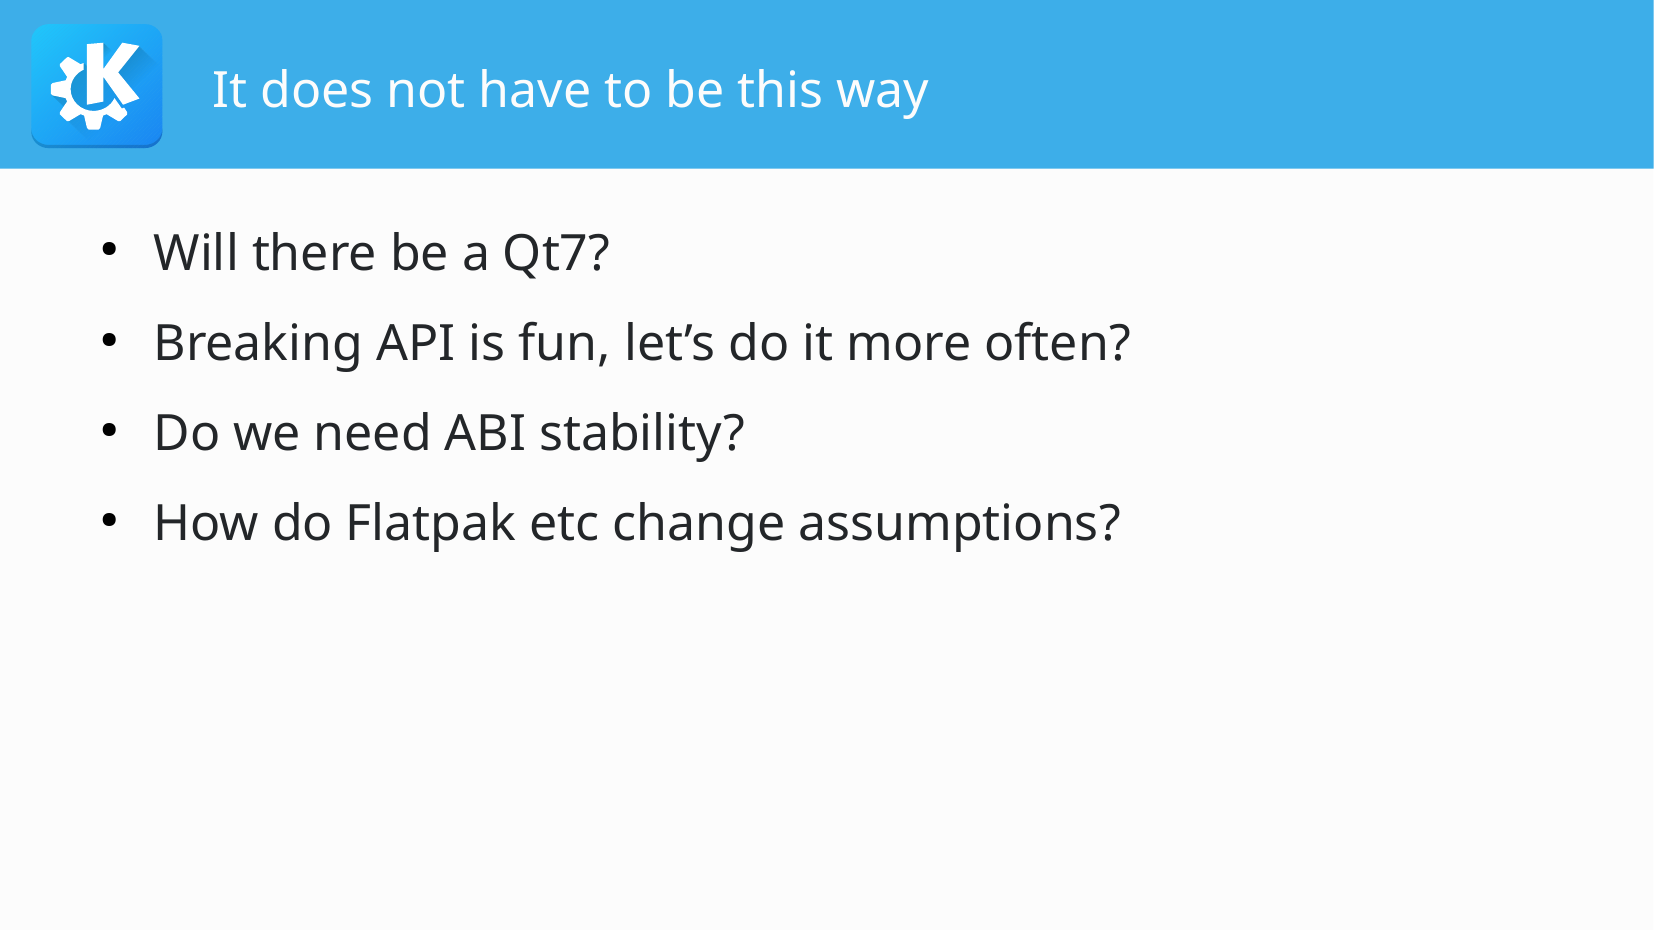

# It does not have to be this way
Will there be a Qt7?
Breaking API is fun, let’s do it more often?
Do we need ABI stability?
How do Flatpak etc change assumptions?